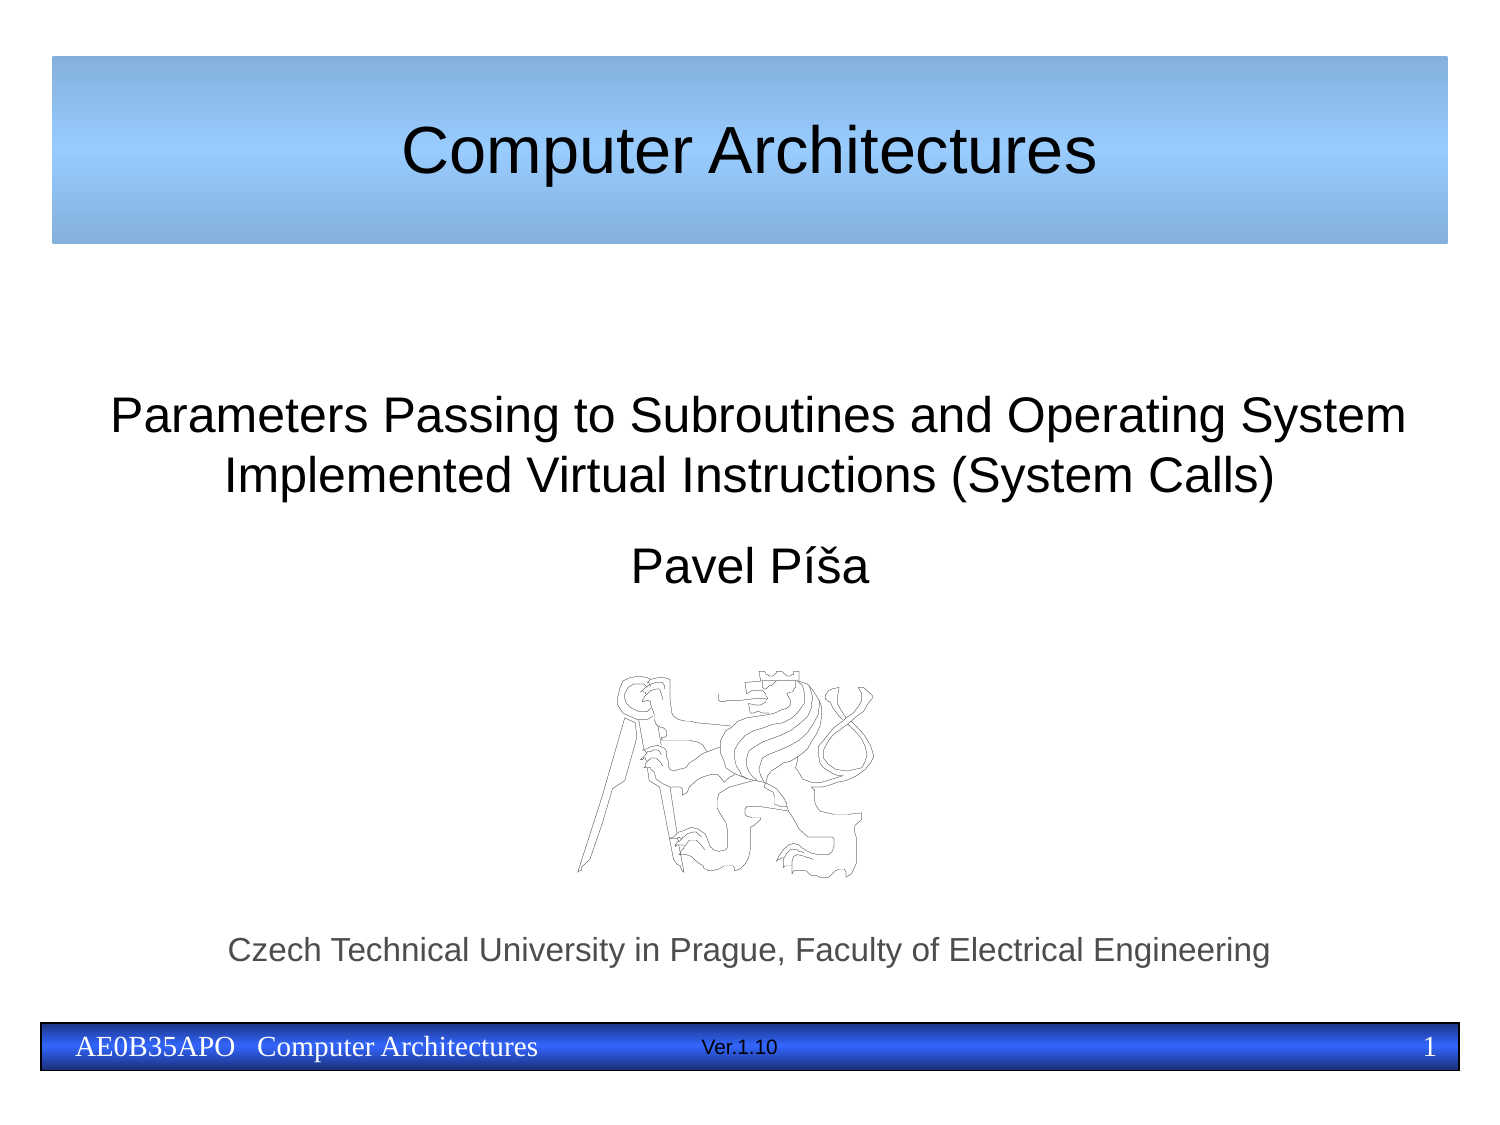

# Computer Architectures
Parameters Passing to Subroutines and Operating System Implemented Virtual Instructions (System Calls)
Pavel Píša
Czech Technical University in Prague, Faculty of Electrical Engineering
AE0B35APO Computer Architectures
1
Ver.1.10